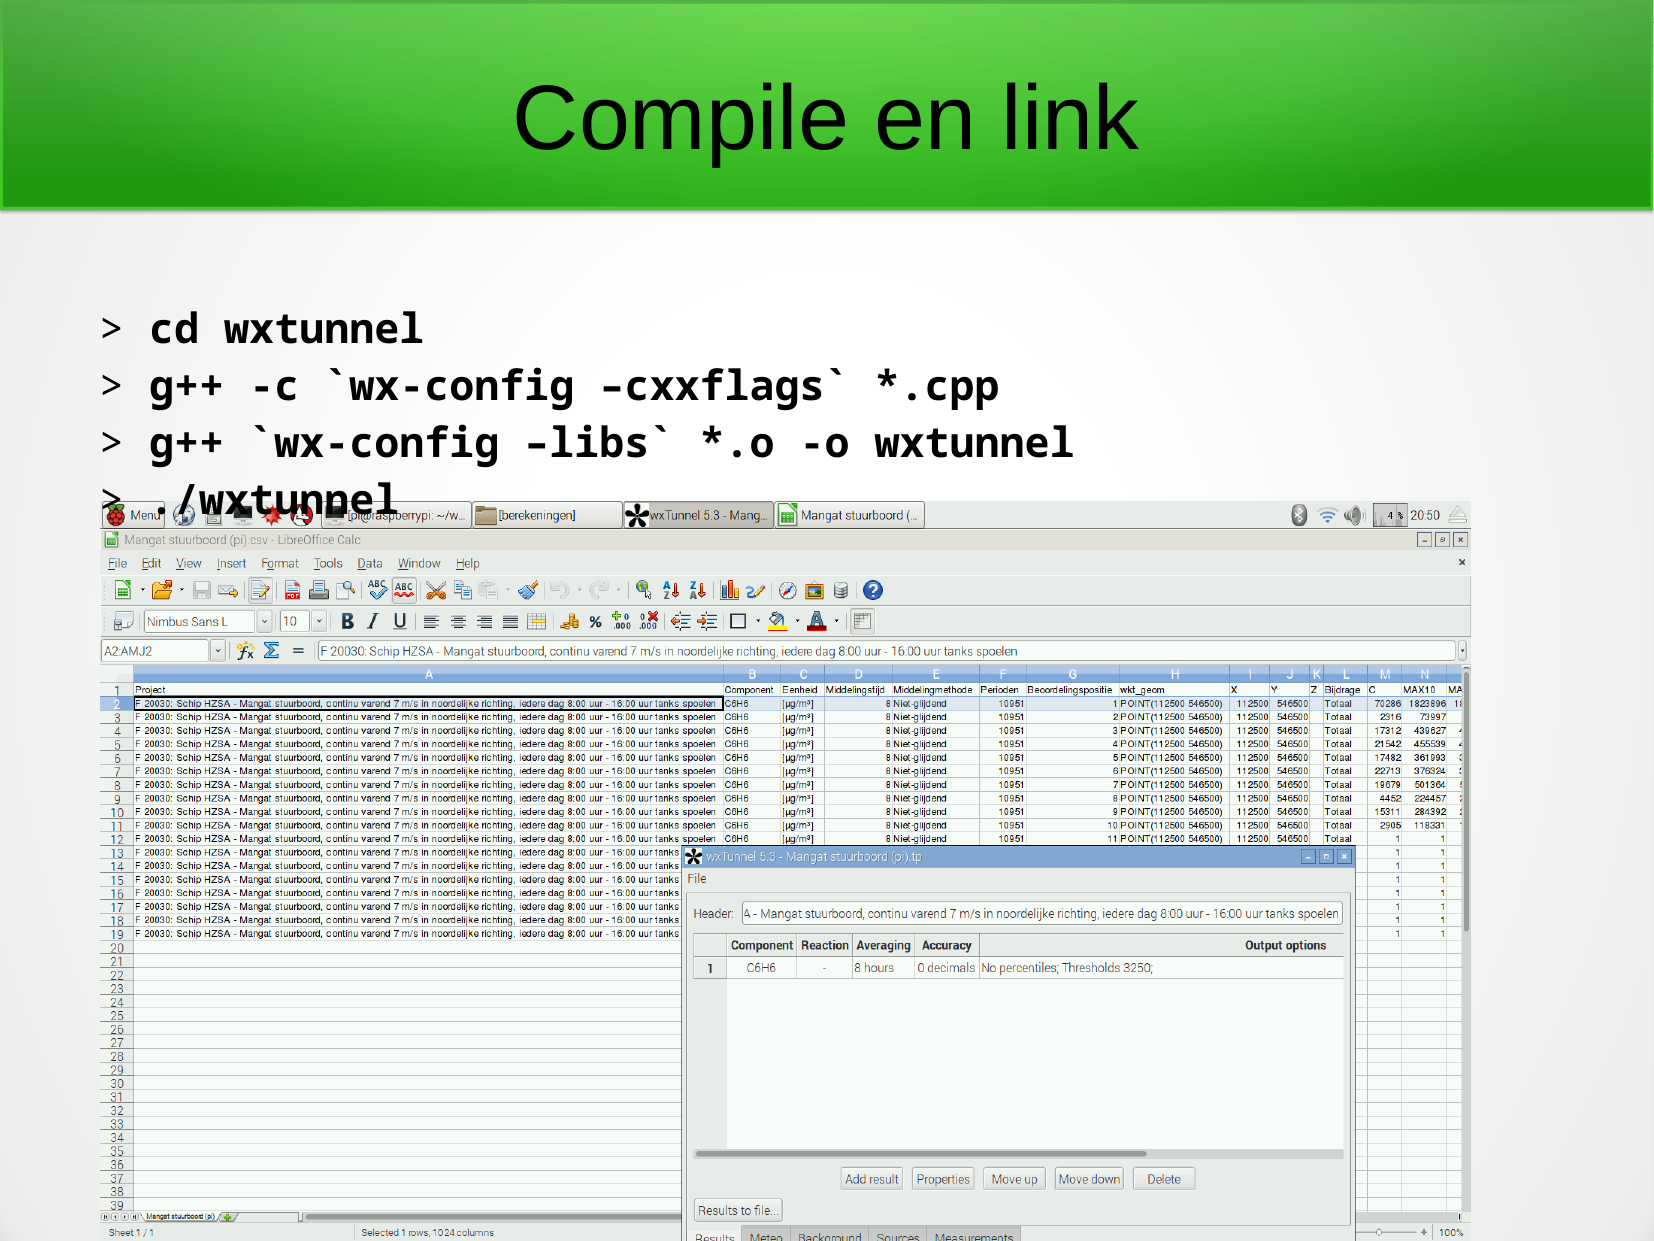

# Compile en link
> cd wxtunnel
> g++ -c `wx-config –cxxflags` *.cpp
> g++ `wx-config –libs` *.o -o wxtunnel
> ./wxtunnel